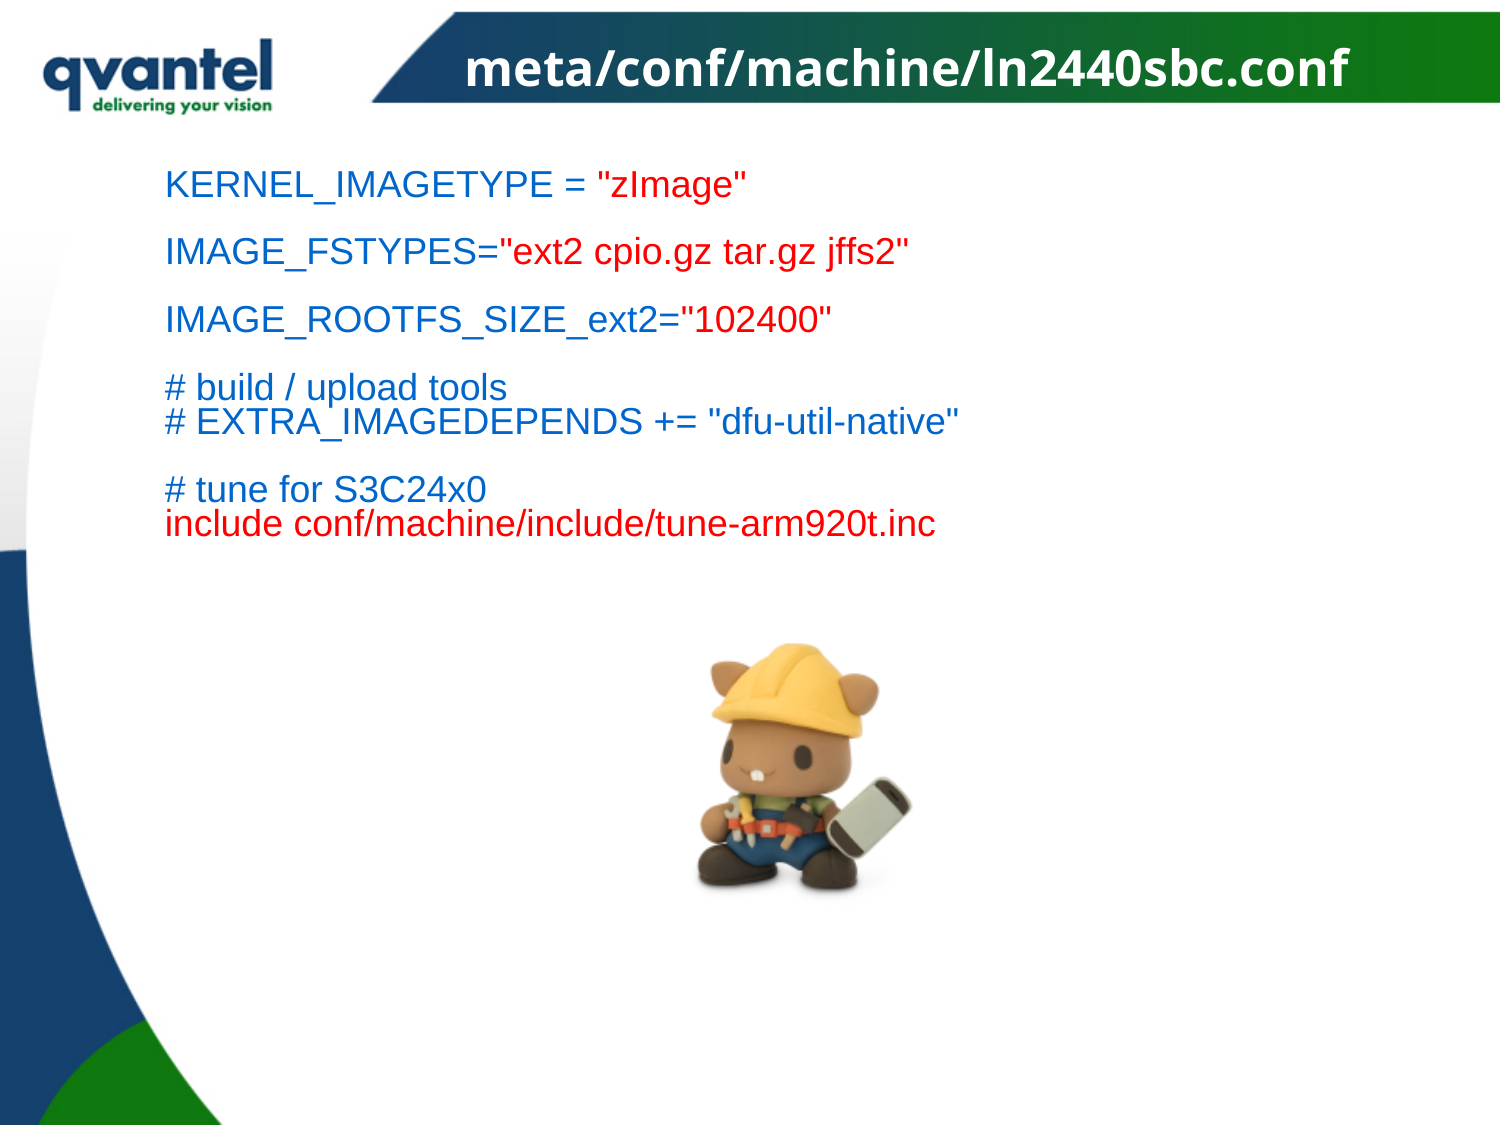

# meta/conf/machine/ln2440sbc.conf
KERNEL_IMAGETYPE = "zImage"
IMAGE_FSTYPES="ext2 cpio.gz tar.gz jffs2"
IMAGE_ROOTFS_SIZE_ext2="102400"
# build / upload tools
# EXTRA_IMAGEDEPENDS += "dfu-util-native"
# tune for S3C24x0
include conf/machine/include/tune-arm920t.inc
© 2007 Qvantel Oy - http://www.qvantel.com